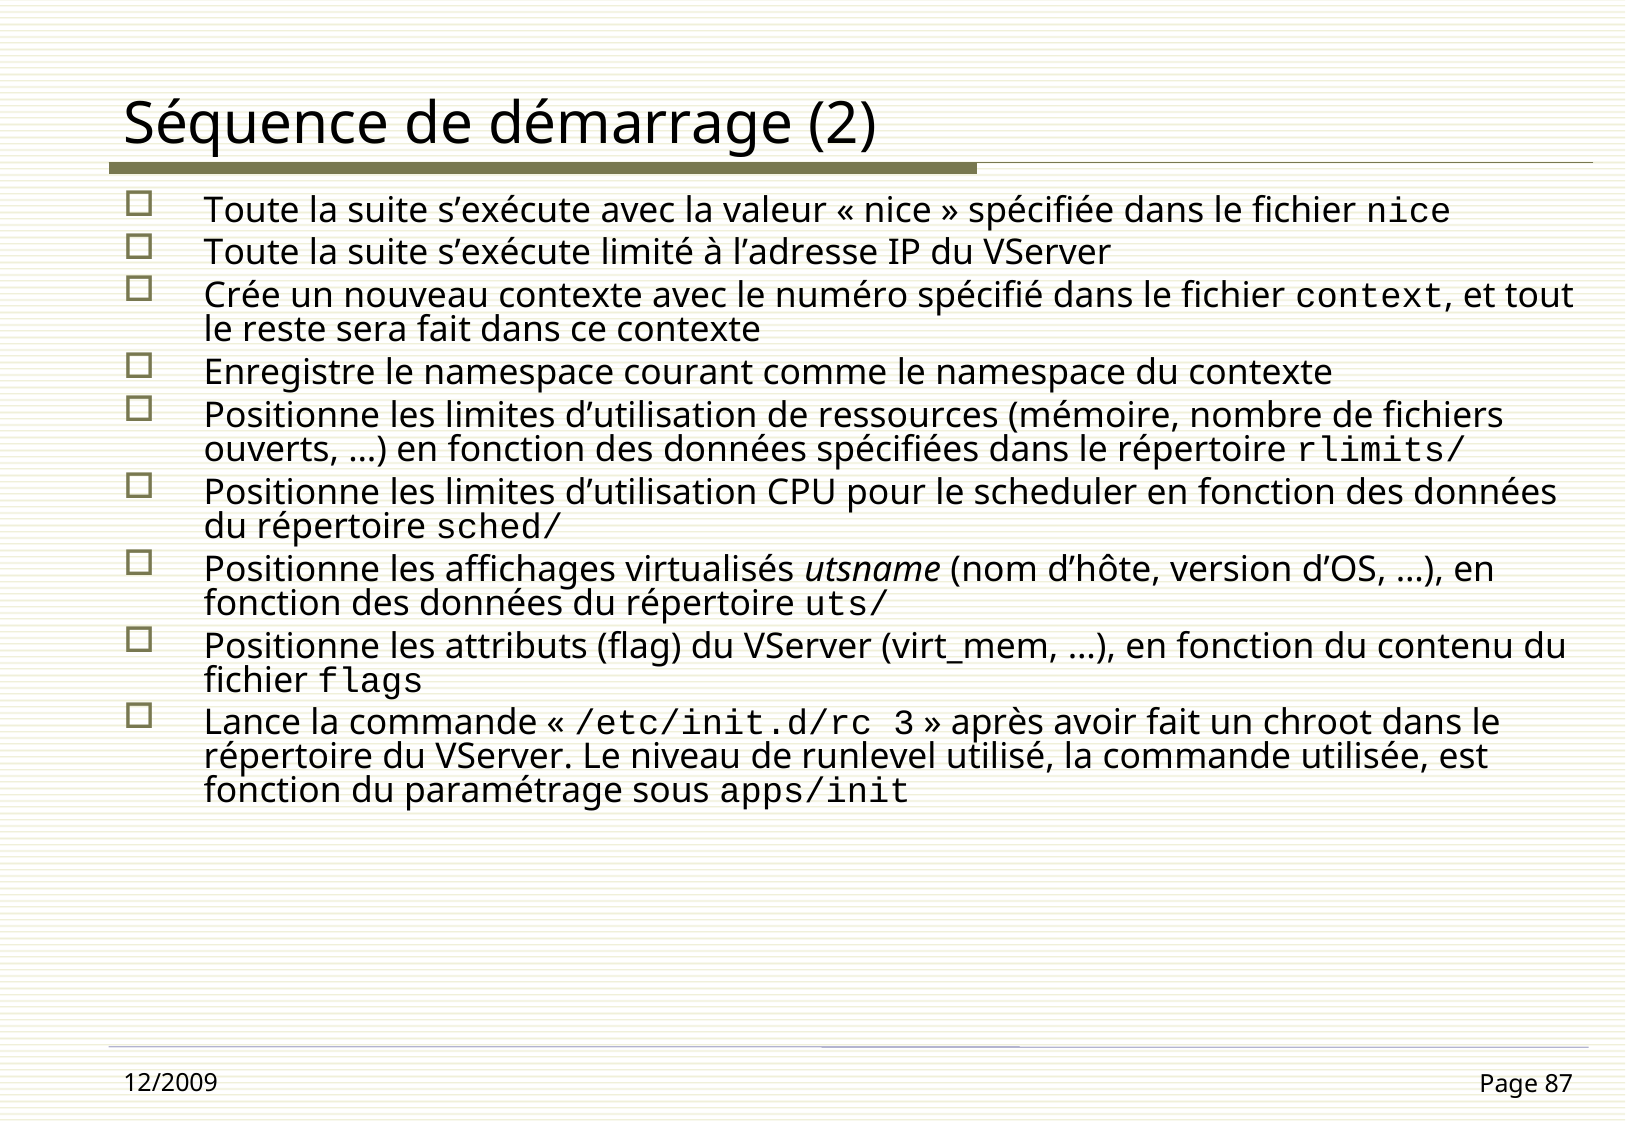

# Séquence de démarrage (2)‏
Toute la suite s’exécute avec la valeur « nice » spécifiée dans le fichier nice
Toute la suite s’exécute limité à l’adresse IP du VServer
Crée un nouveau contexte avec le numéro spécifié dans le fichier context, et tout le reste sera fait dans ce contexte
Enregistre le namespace courant comme le namespace du contexte
Positionne les limites d’utilisation de ressources (mémoire, nombre de fichiers ouverts, …) en fonction des données spécifiées dans le répertoire rlimits/
Positionne les limites d’utilisation CPU pour le scheduler en fonction des données du répertoire sched/
Positionne les affichages virtualisés utsname (nom d’hôte, version d’OS, …), en fonction des données du répertoire uts/
Positionne les attributs (flag) du VServer (virt_mem, …), en fonction du contenu du fichier flags
Lance la commande « /etc/init.d/rc 3 » après avoir fait un chroot dans le répertoire du VServer. Le niveau de runlevel utilisé, la commande utilisée, est fonction du paramétrage sous apps/init
87